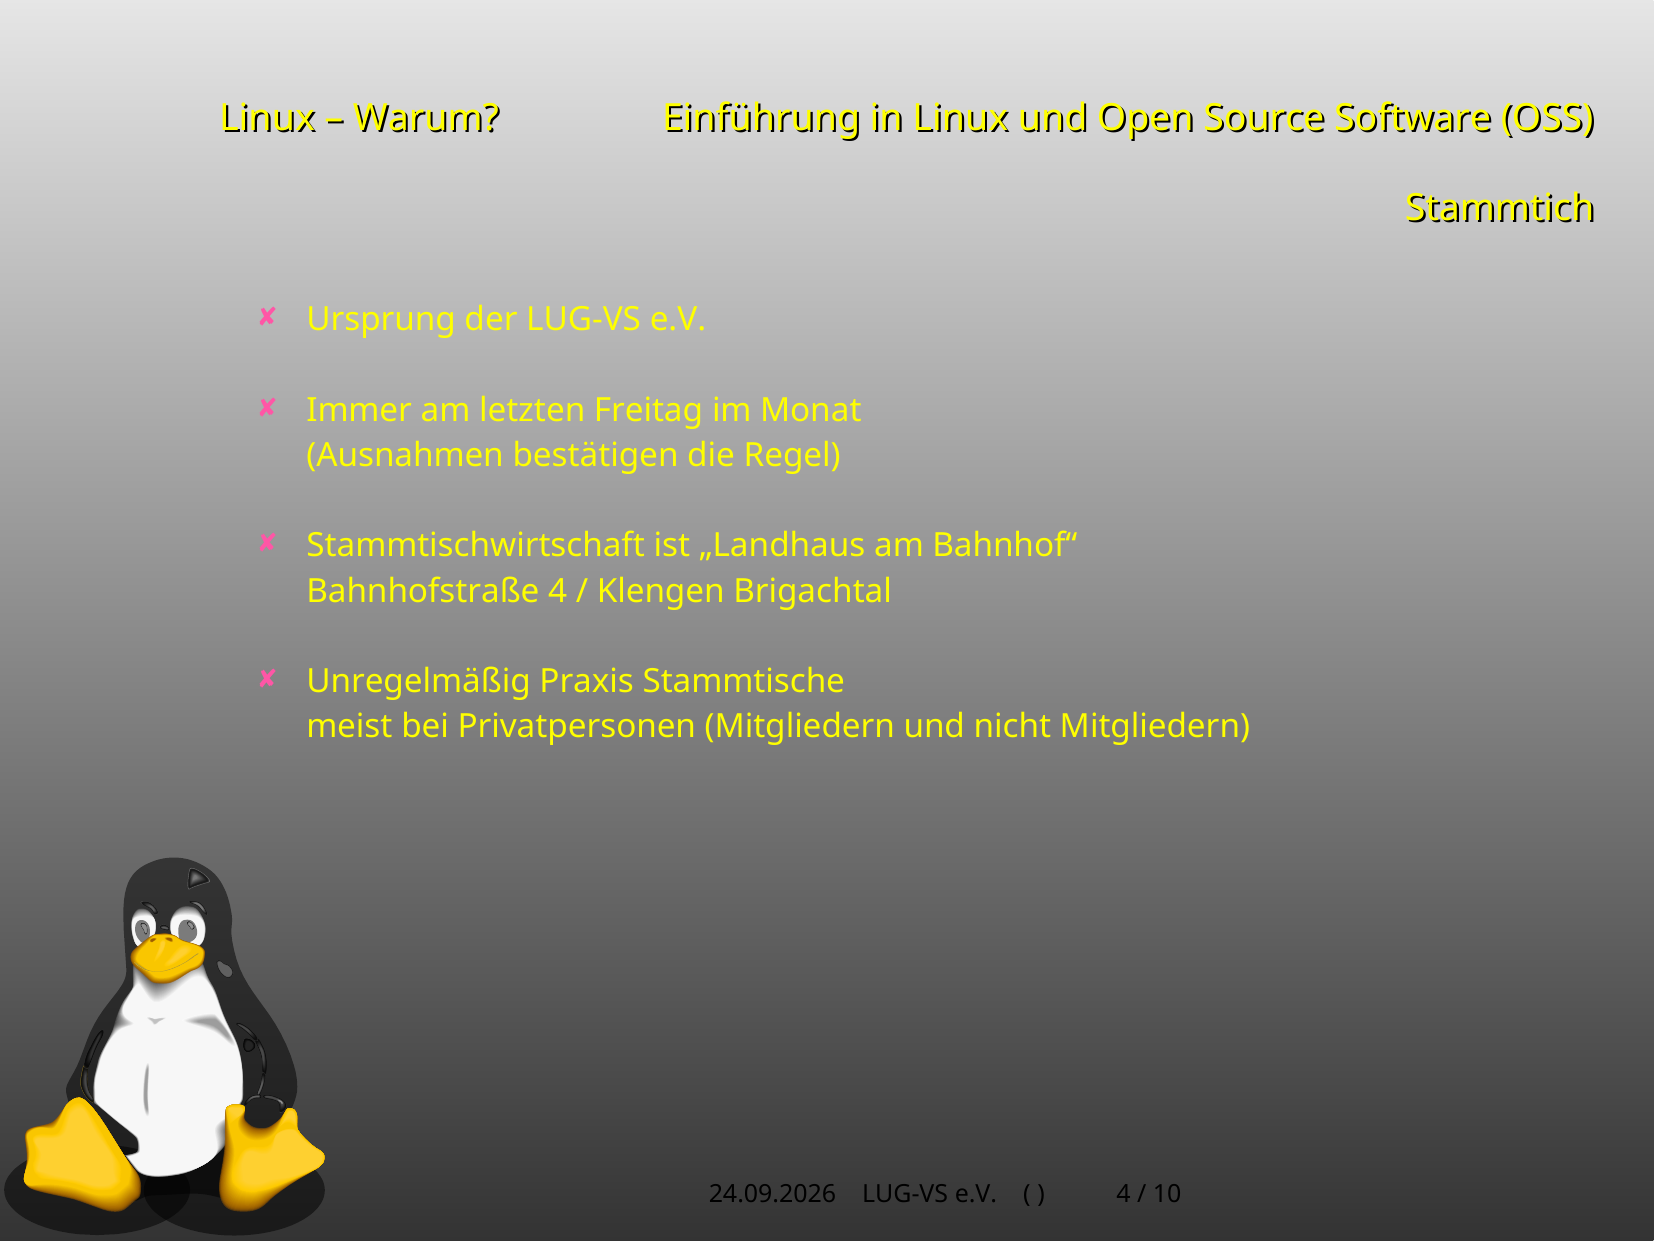

# Linux – Warum? 			Einführung in Linux und Open Source Software (OSS) Stammtich
Ursprung der LUG-VS e.V.
Immer am letzten Freitag im Monat
(Ausnahmen bestätigen die Regel)
Stammtischwirtschaft ist „Landhaus am Bahnhof“
Bahnhofstraße 4 / Klengen Brigachtal
Unregelmäßig Praxis Stammtische
meist bei Privatpersonen (Mitgliedern und nicht Mitgliedern)